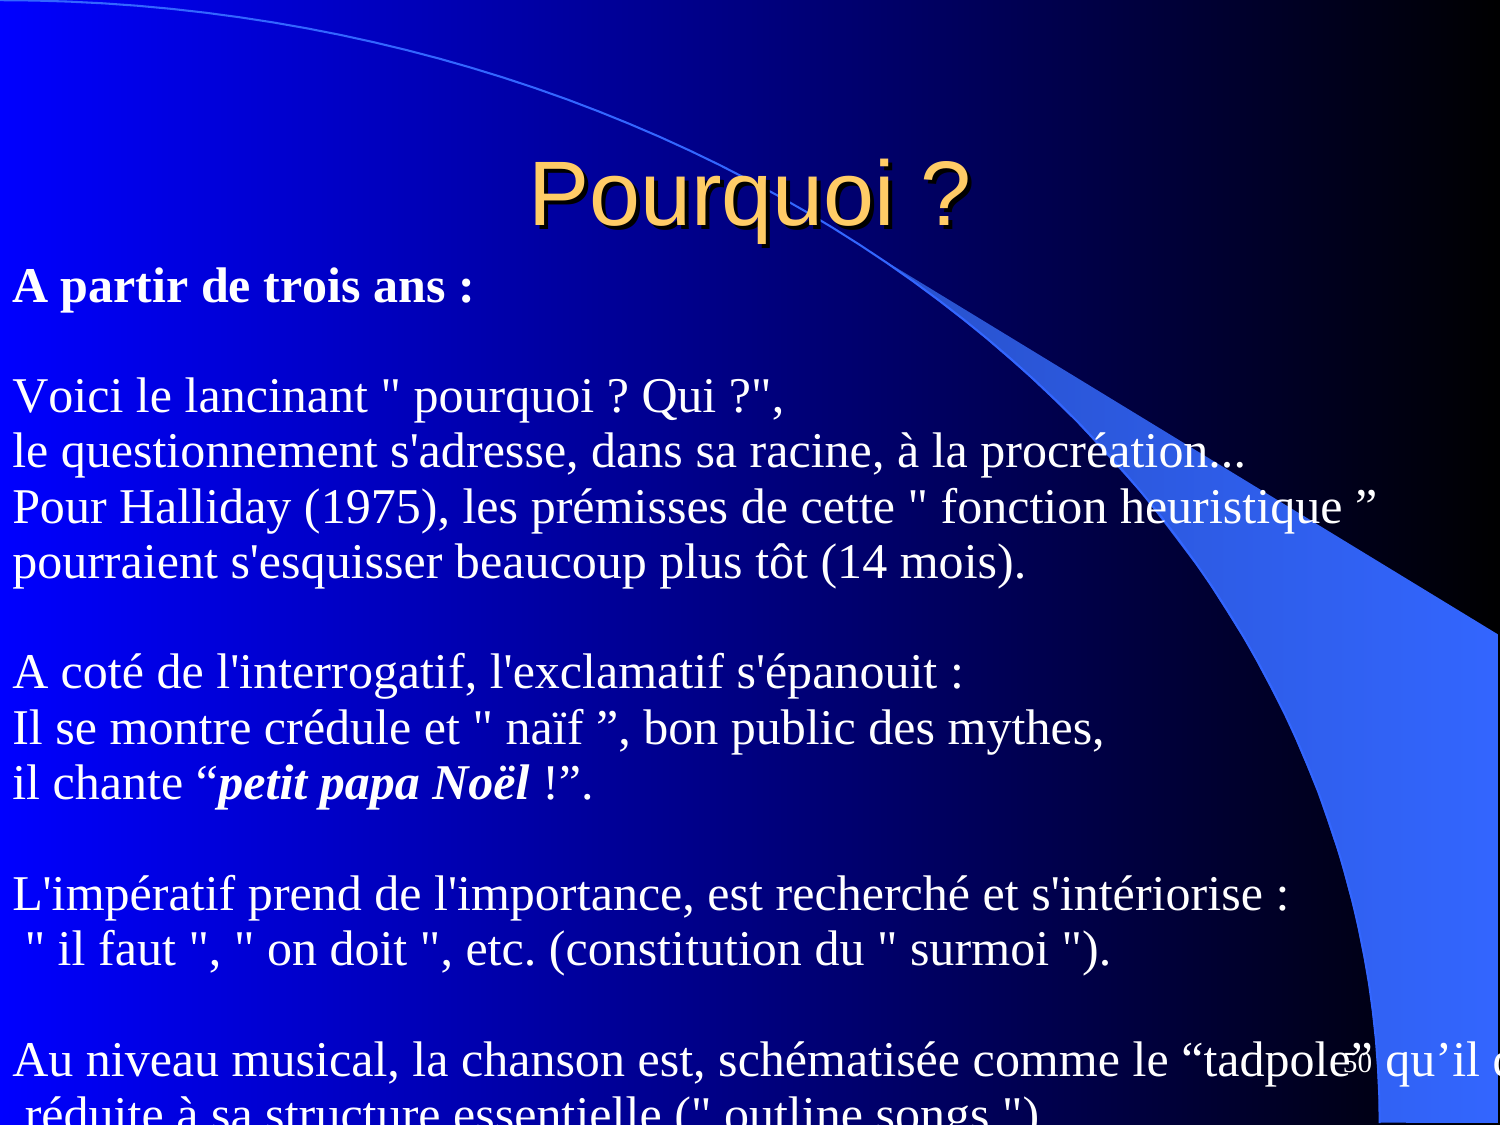

# Pourquoi ?
A partir de trois ans :
Voici le lancinant " pourquoi ? Qui ?",
le questionnement s'adresse, dans sa racine, à la procréation...
Pour Halliday (1975), les prémisses de cette " fonction heuristique ”
pourraient s'esquisser beaucoup plus tôt (14 mois).
A coté de l'interrogatif, l'exclamatif s'épanouit :
Il se montre crédule et " naïf ”, bon public des mythes,
il chante “petit papa Noël !”.
L'impératif prend de l'importance, est recherché et s'intériorise :
 " il faut ", " on doit ", etc. (constitution du " surmoi ").
Au niveau musical, la chanson est, schématisée comme le “tadpole” qu’il dessine,
 réduite à sa structure essentielle (" outline songs ").
50